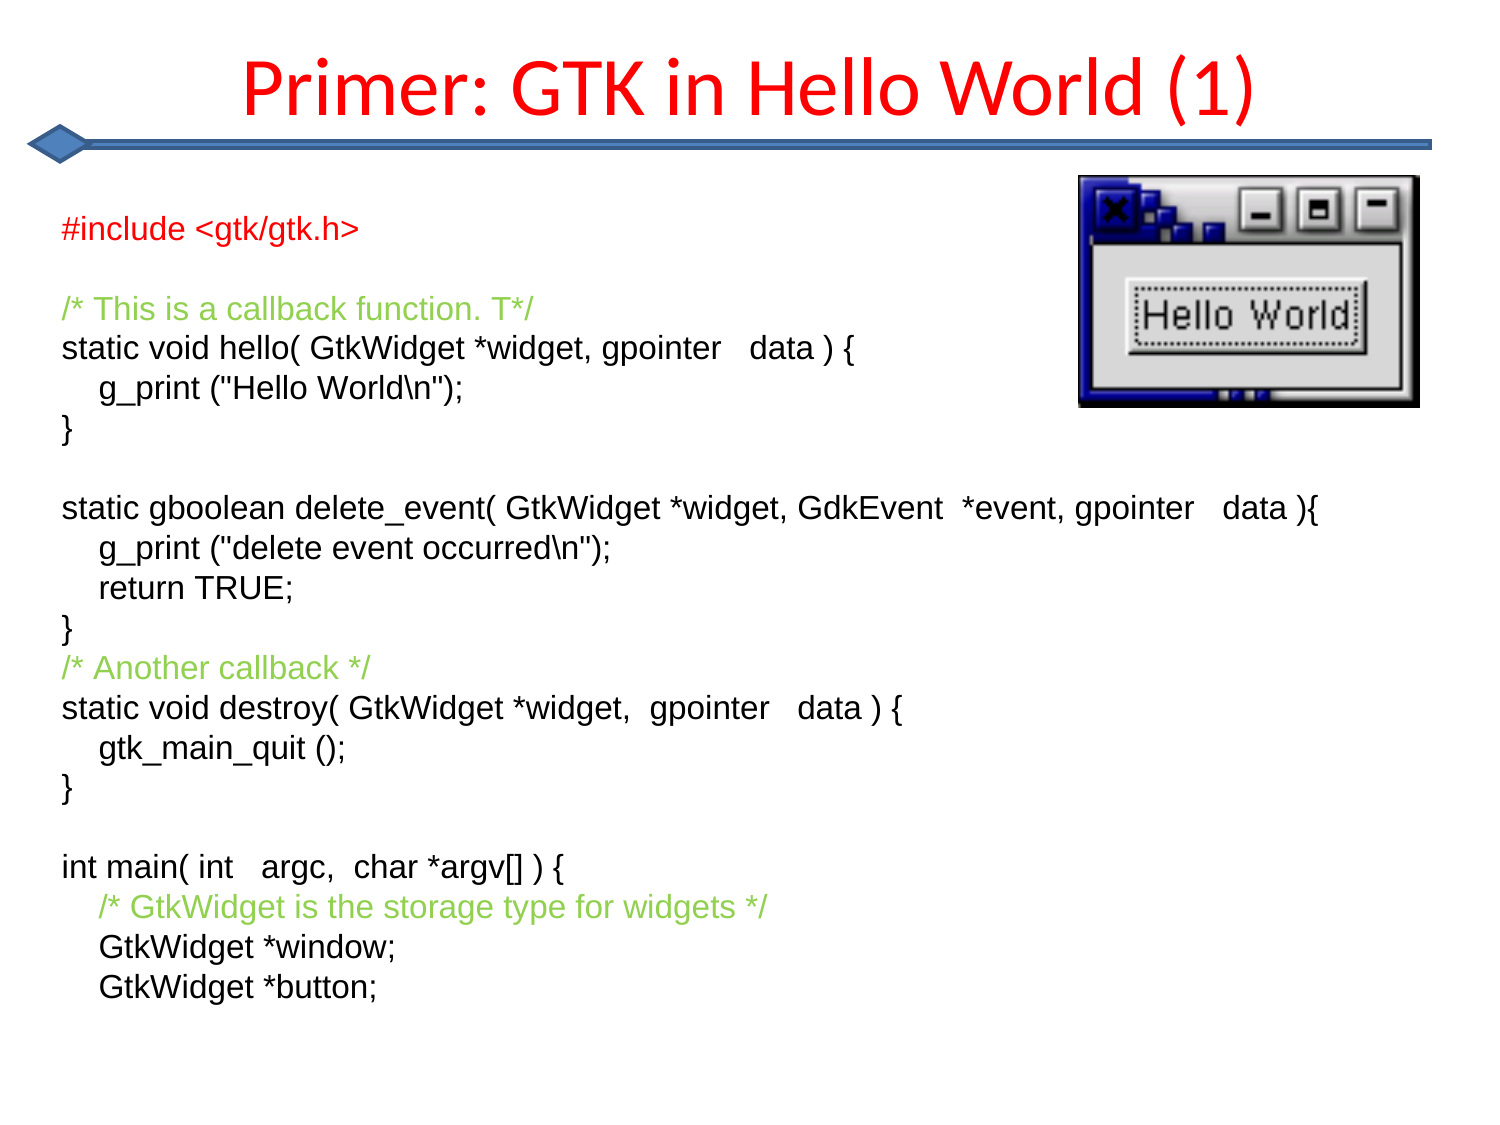

# Primer: GTK in Hello World (1)
#include <gtk/gtk.h>
/* This is a callback function. T*/
static void hello( GtkWidget *widget, gpointer data ) {
 g_print ("Hello World\n");
}
static gboolean delete_event( GtkWidget *widget, GdkEvent *event, gpointer data ){
 g_print ("delete event occurred\n");
 return TRUE;
}
/* Another callback */
static void destroy( GtkWidget *widget, gpointer data ) {
 gtk_main_quit ();
}
int main( int argc, char *argv[] ) {
 /* GtkWidget is the storage type for widgets */
 GtkWidget *window;
 GtkWidget *button;